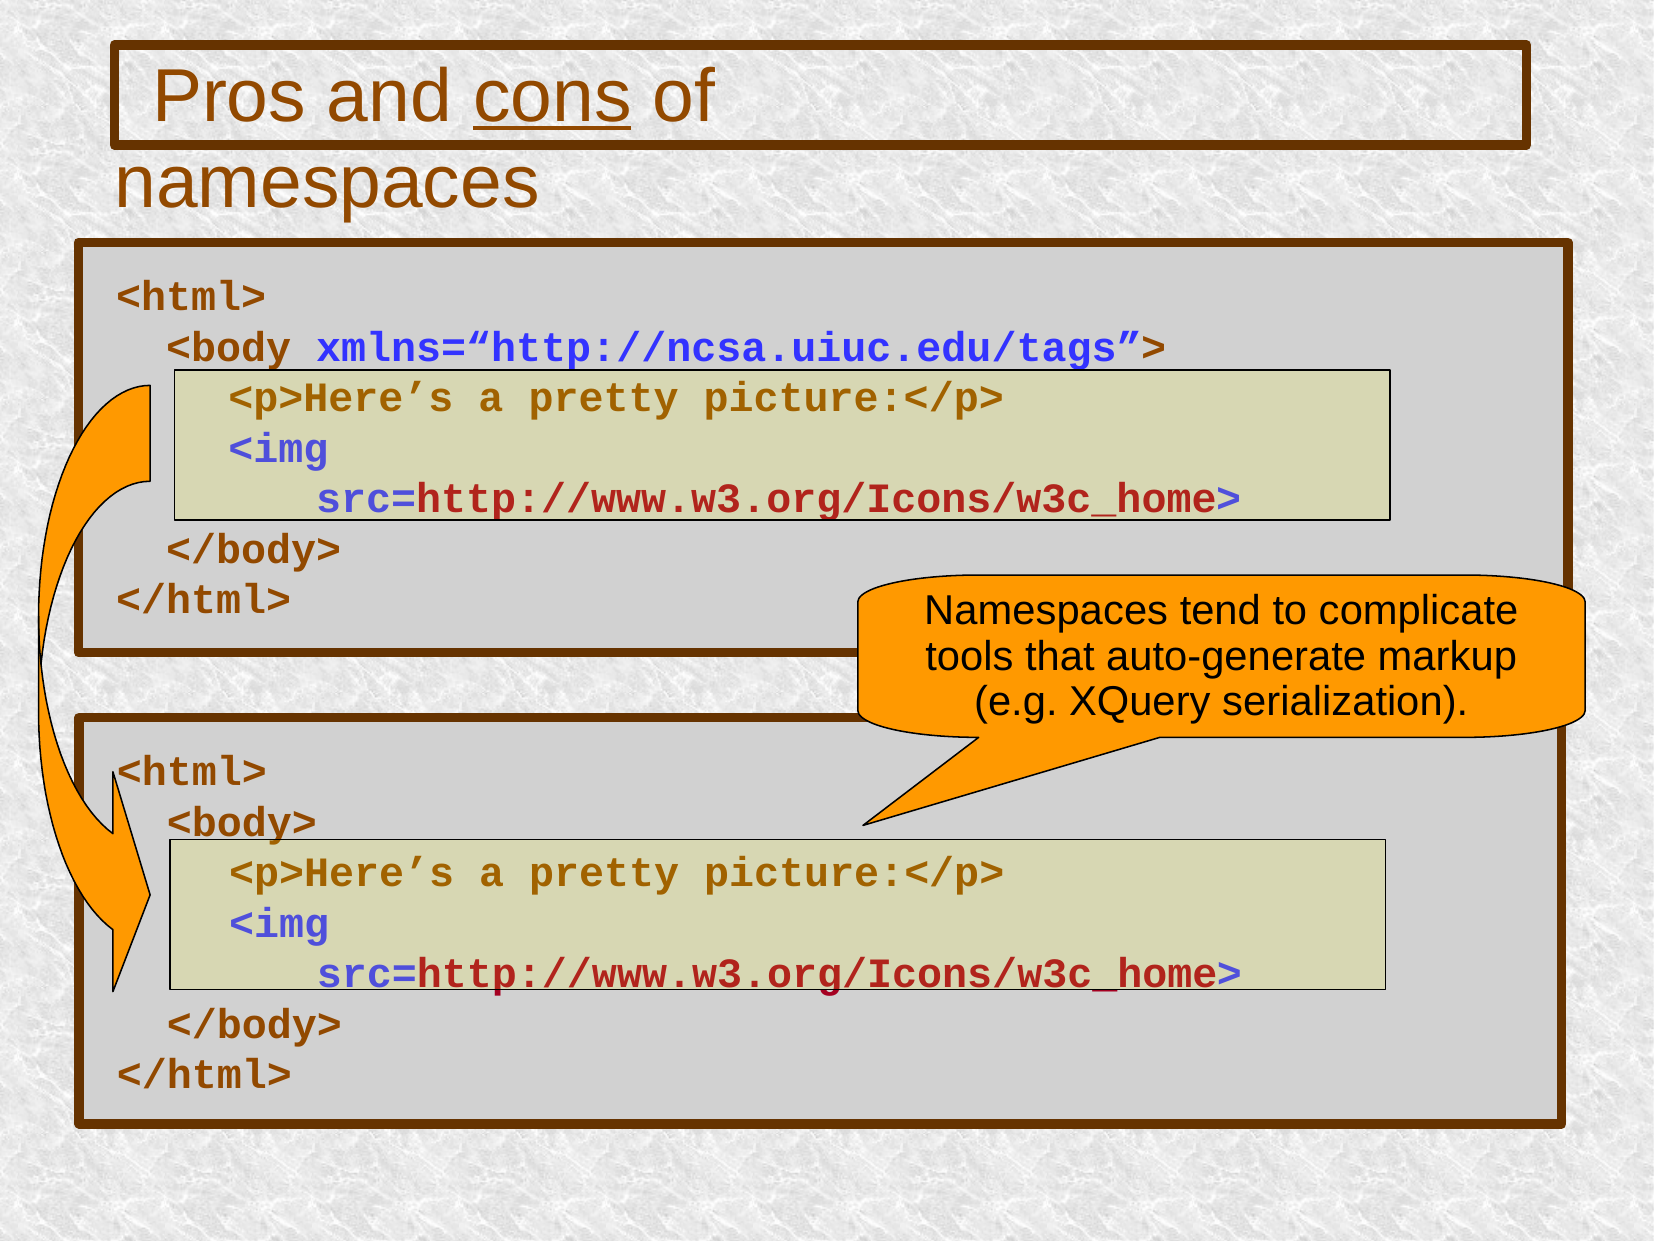

# Pros and cons of namespaces
<html>
 <body xmlns=“http://ncsa.uiuc.edu/tags”>
		<p>Here’s a pretty picture:</p>
	 <img
 src=http://www.w3.org/Icons/w3c_home>
 </body>
</html>
Namespaces tend to complicate tools that auto-generate markup (e.g. XQuery serialization).
<html>
 <body>
		<p>Here’s a pretty picture:</p>
	 <img
 src=http://www.w3.org/Icons/w3c_home>
 </body>
</html>